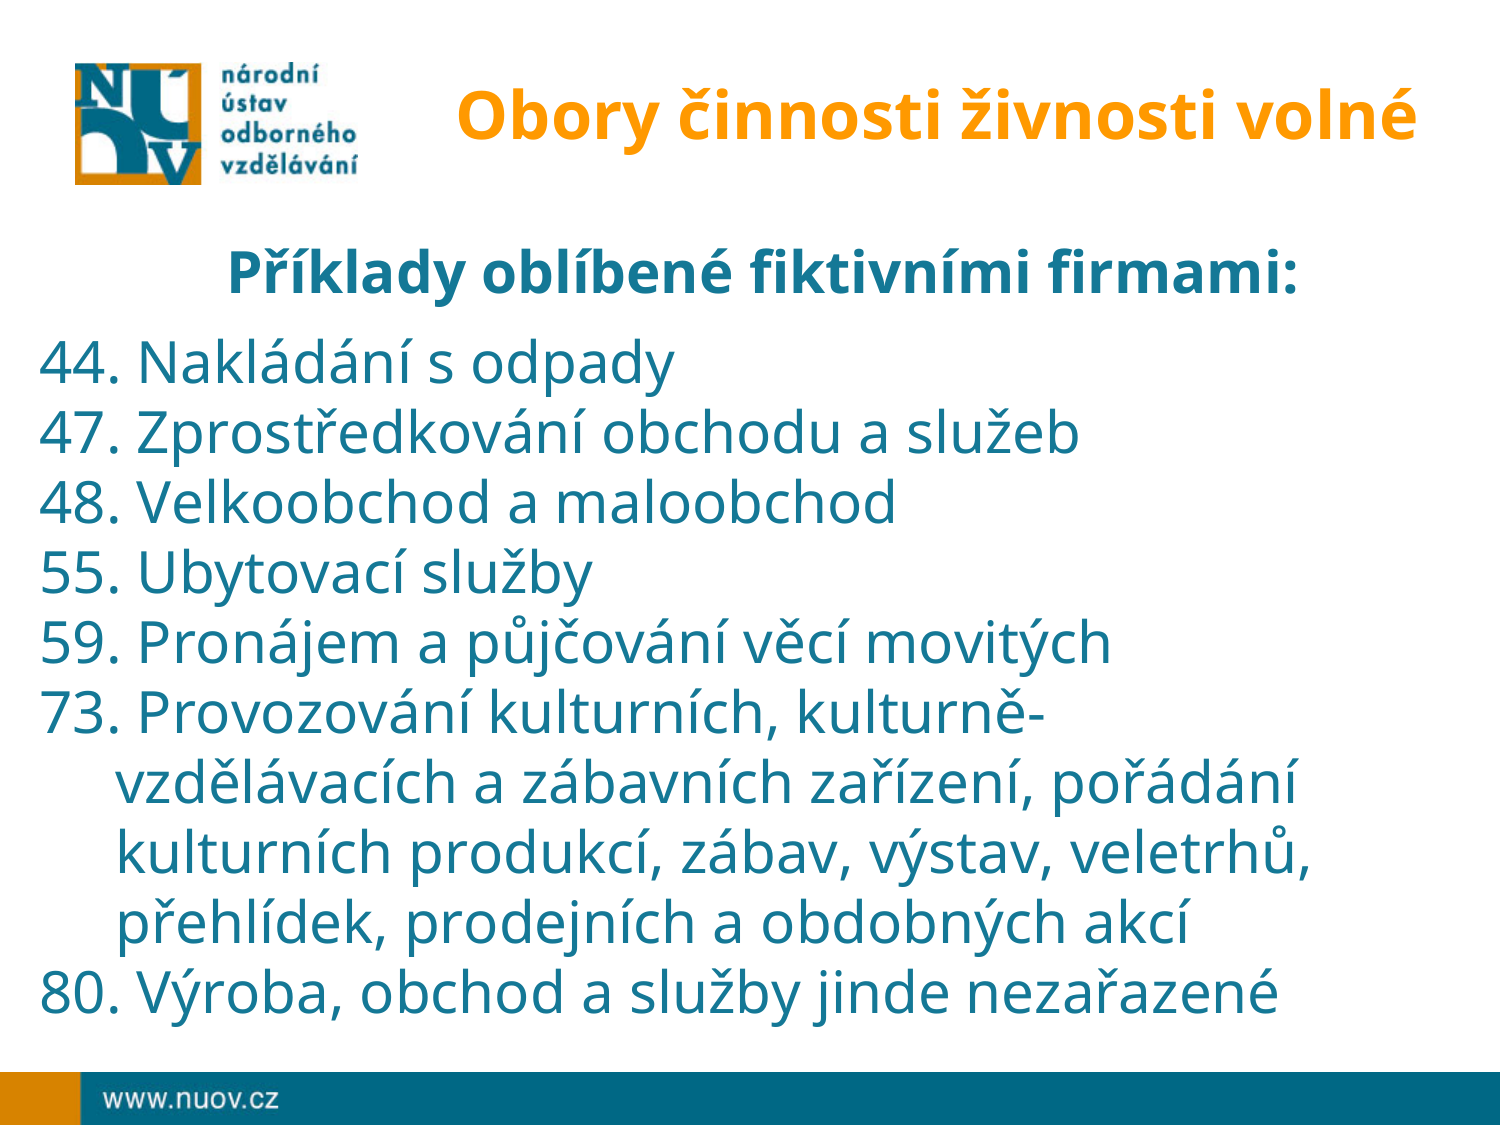

# Obory činnosti živnosti volné
Příklady oblíbené fiktivními firmami:
44. Nakládání s odpady
47. Zprostředkování obchodu a služeb
48. Velkoobchod a maloobchod
55. Ubytovací služby
59. Pronájem a půjčování věcí movitých
73. Provozování kulturních, kulturně-
 vzdělávacích a zábavních zařízení, pořádání
 kulturních produkcí, zábav, výstav, veletrhů,
 přehlídek, prodejních a obdobných akcí
80. Výroba, obchod a služby jinde nezařazené